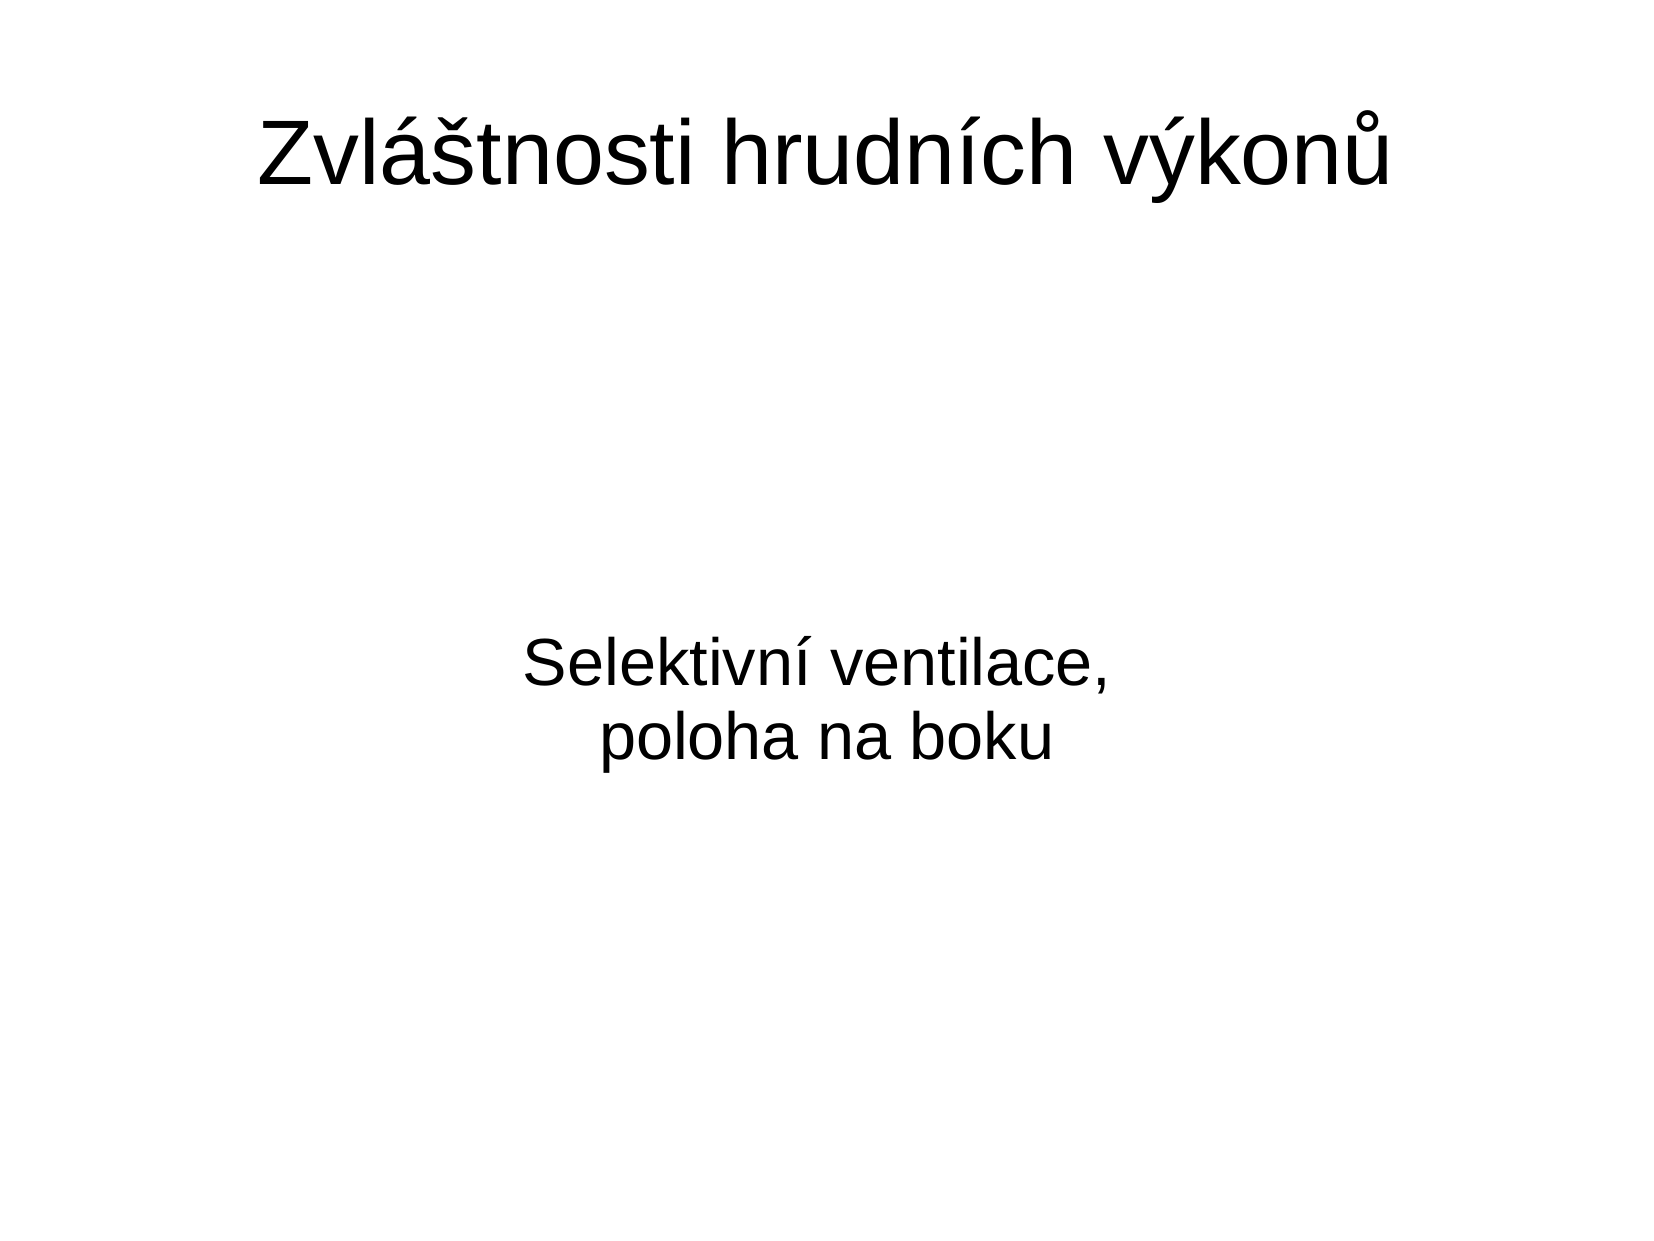

# Zvláštnosti hrudních výkonů
Selektivní ventilace,
poloha na boku